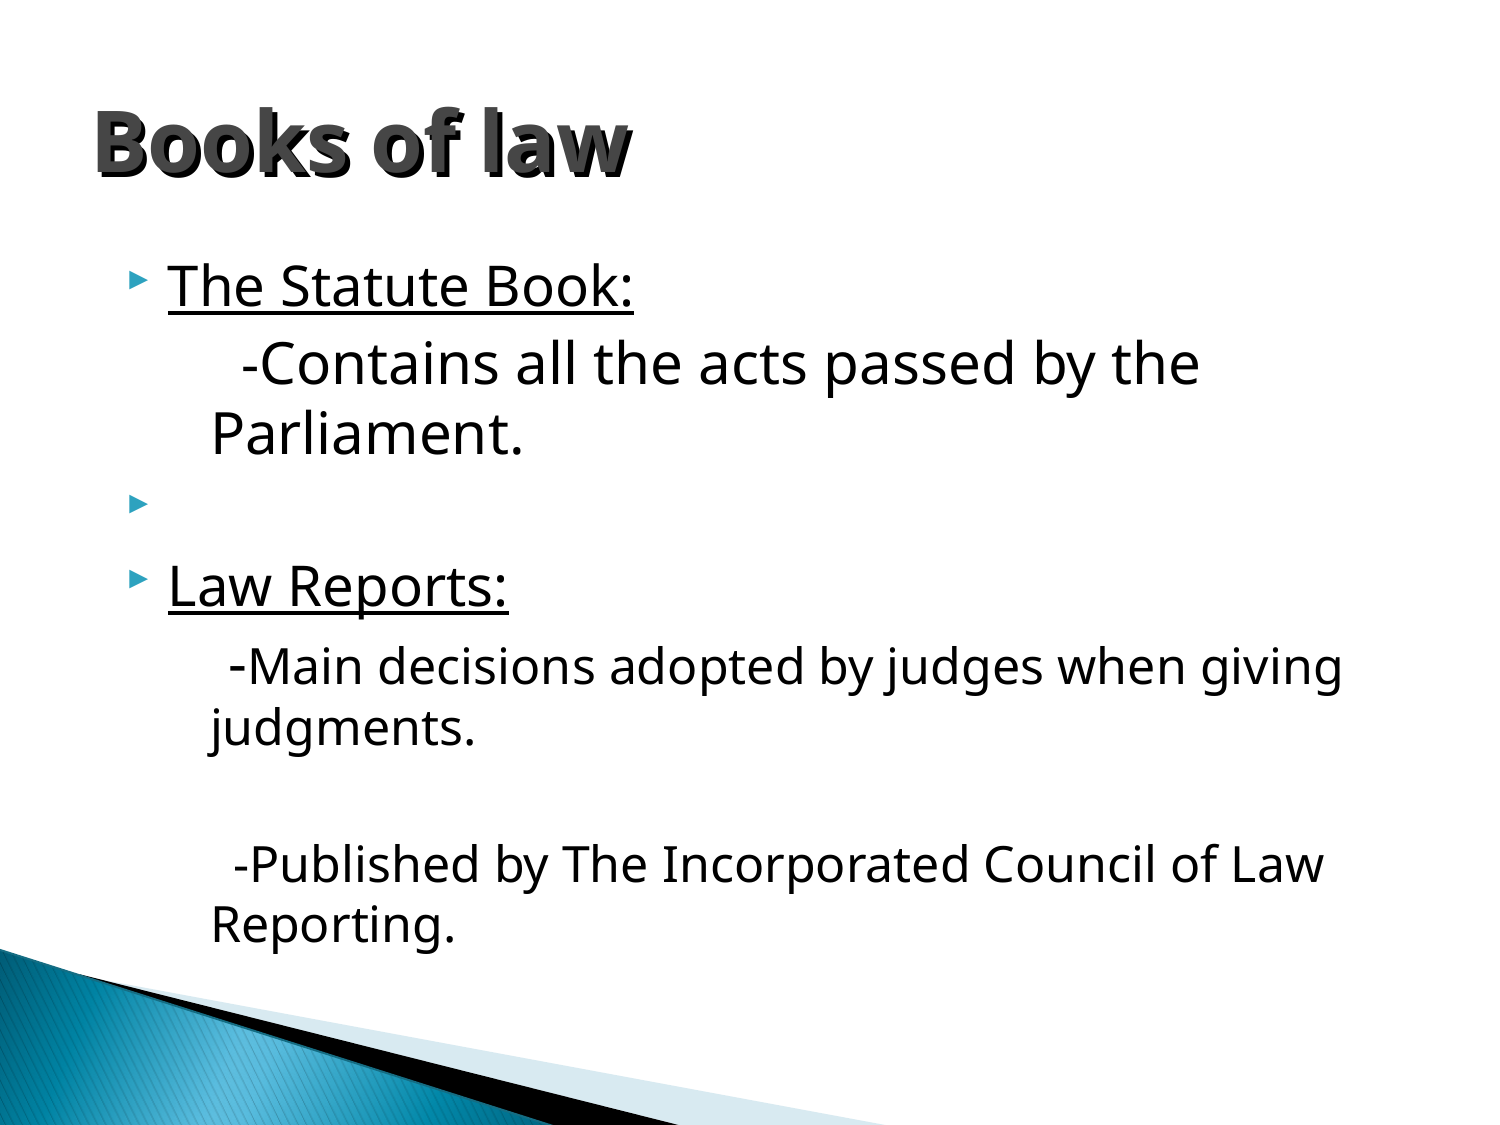

Books of law
# The Statute Book:
 -Contains all the acts passed by the Parliament.
Law Reports:
 -Main decisions adopted by judges when giving judgments.
 -Published by The Incorporated Council of Law Reporting.